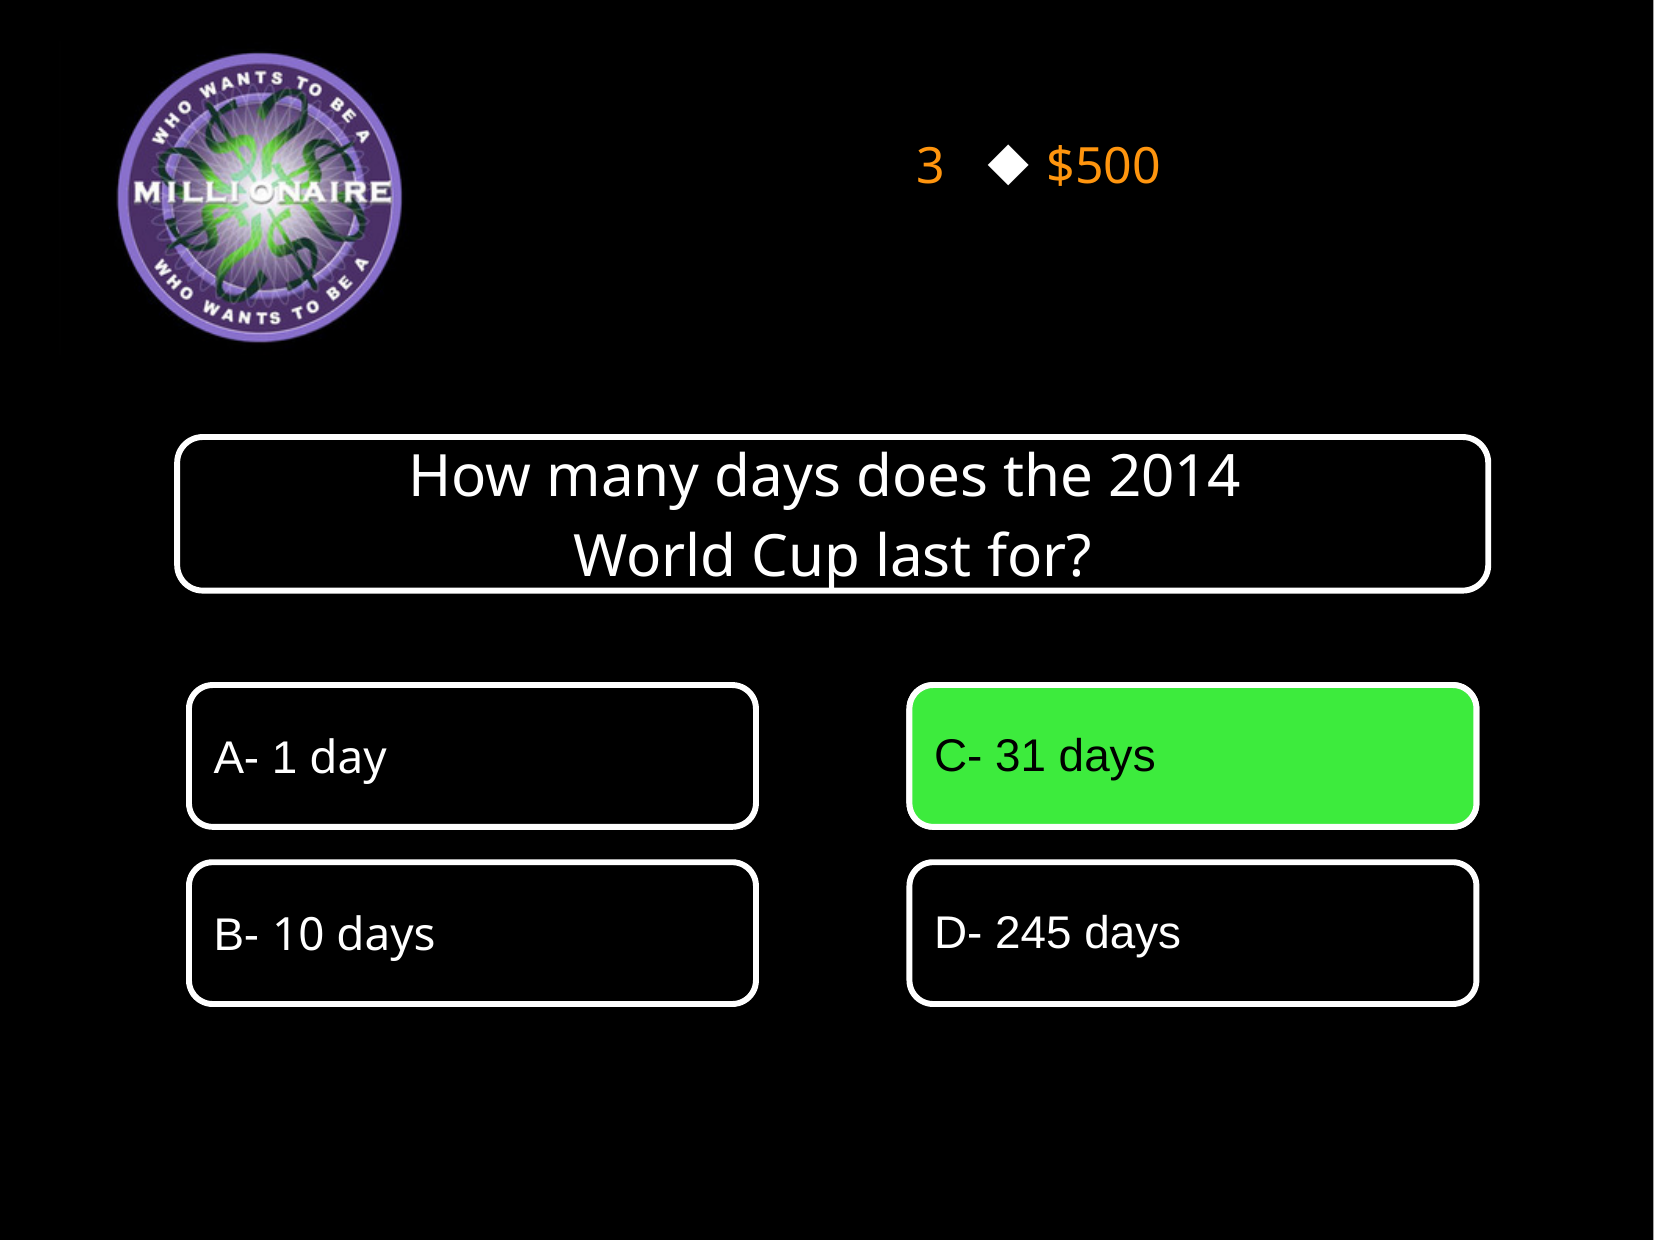

3  $500
How many days does the 2014
World Cup last for?
A- 1 day
C- 31 days
C- 31 days
B- 10 days
D- 245 days